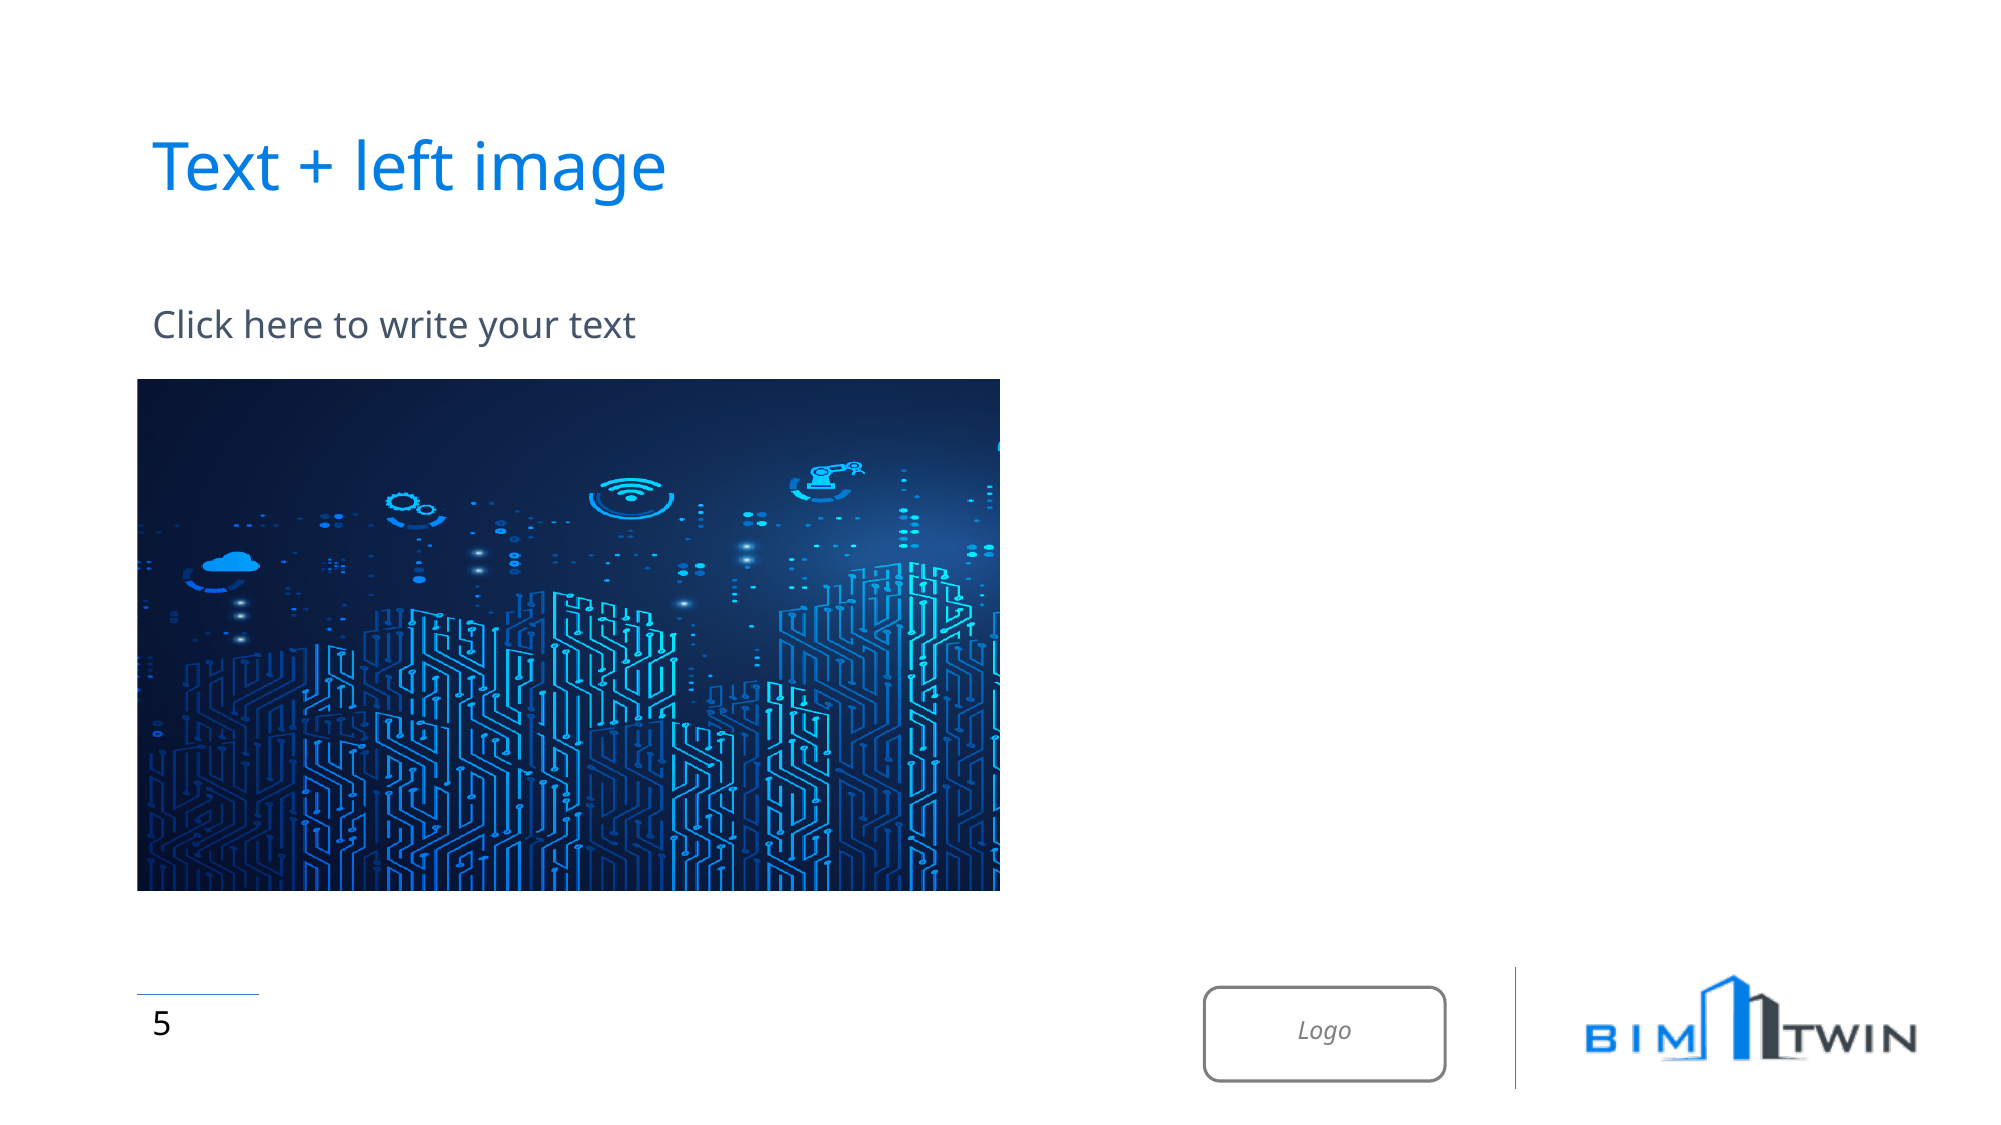

# Text + left image
Click here to write your text